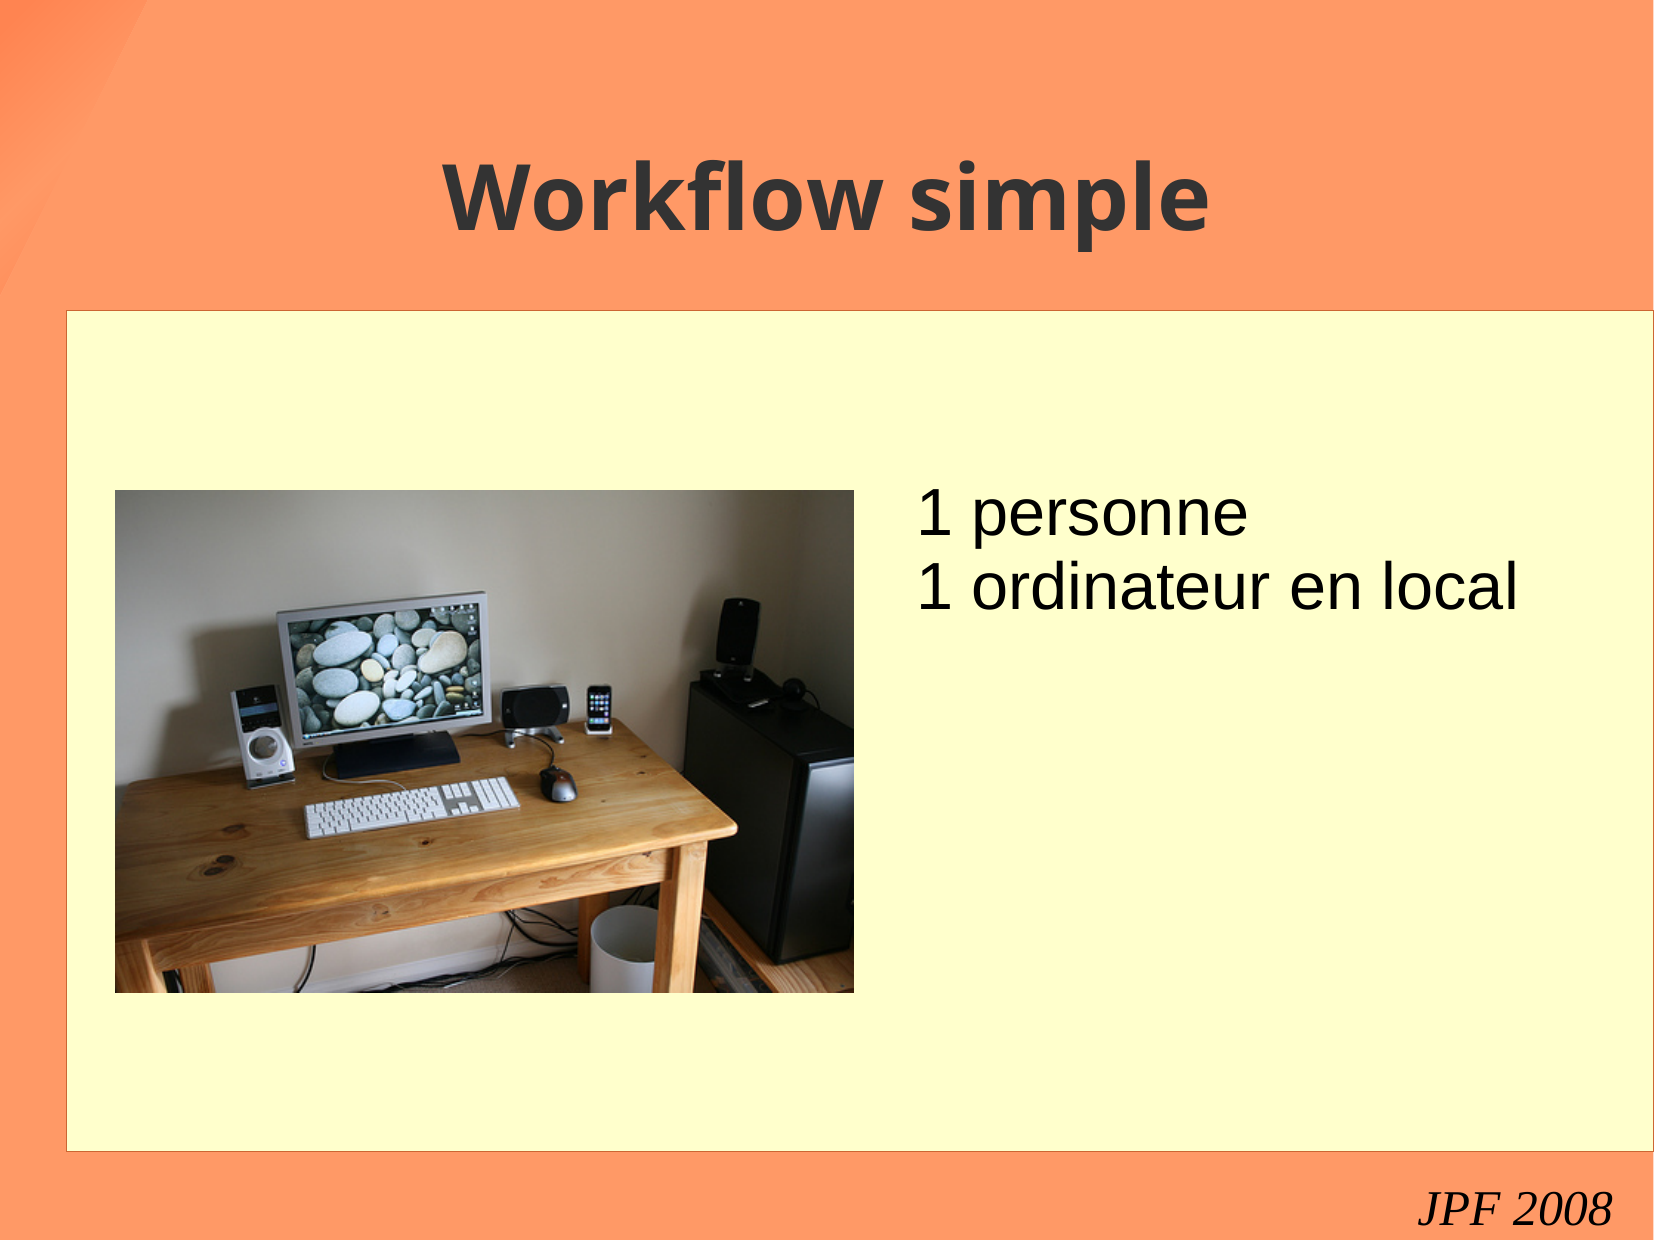

# Workflow simple
1 personne
1 ordinateur en local